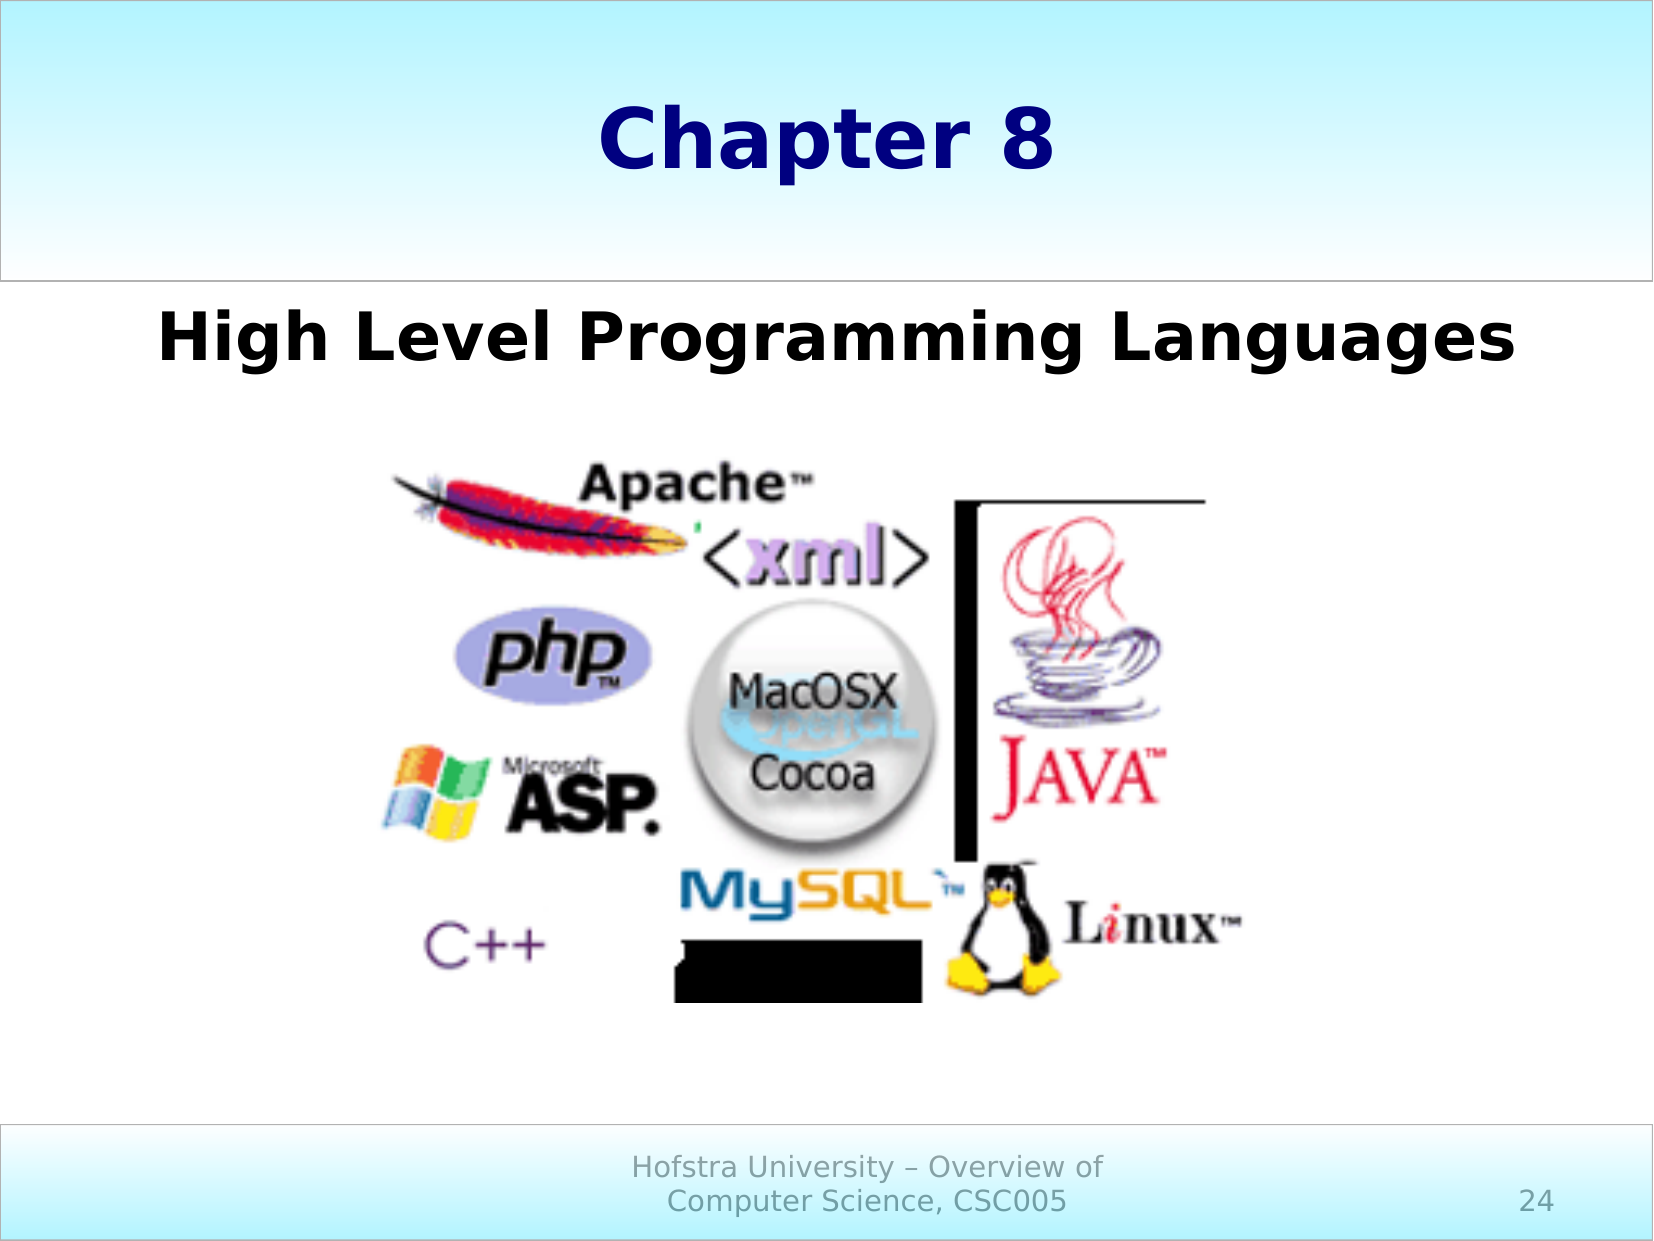

# Chapter 8
High Level Programming Languages
24